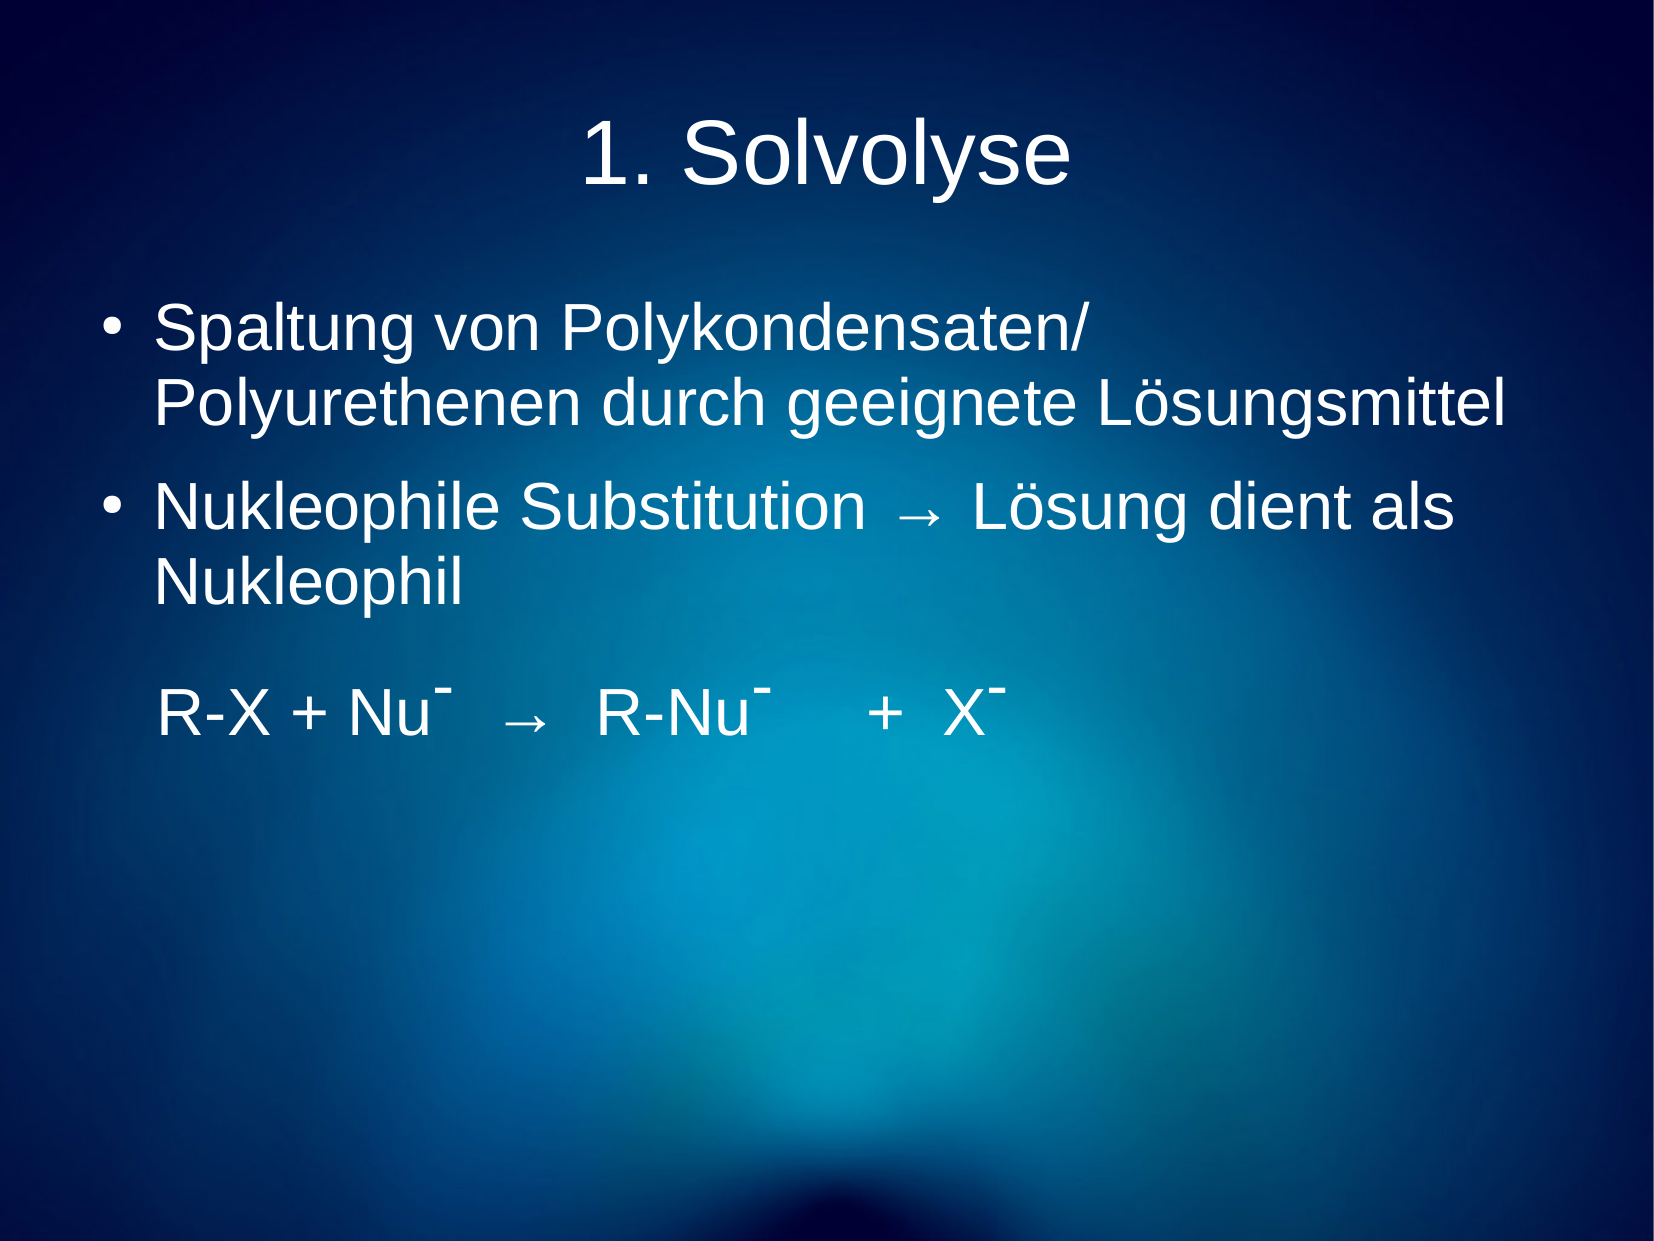

# 1. Solvolyse
Spaltung von Polykondensaten/ Polyurethenen durch geeignete Lösungsmittel
Nukleophile Substitution → Lösung dient als Nukleophil
 R-X + Nu- → R-Nu- + X-